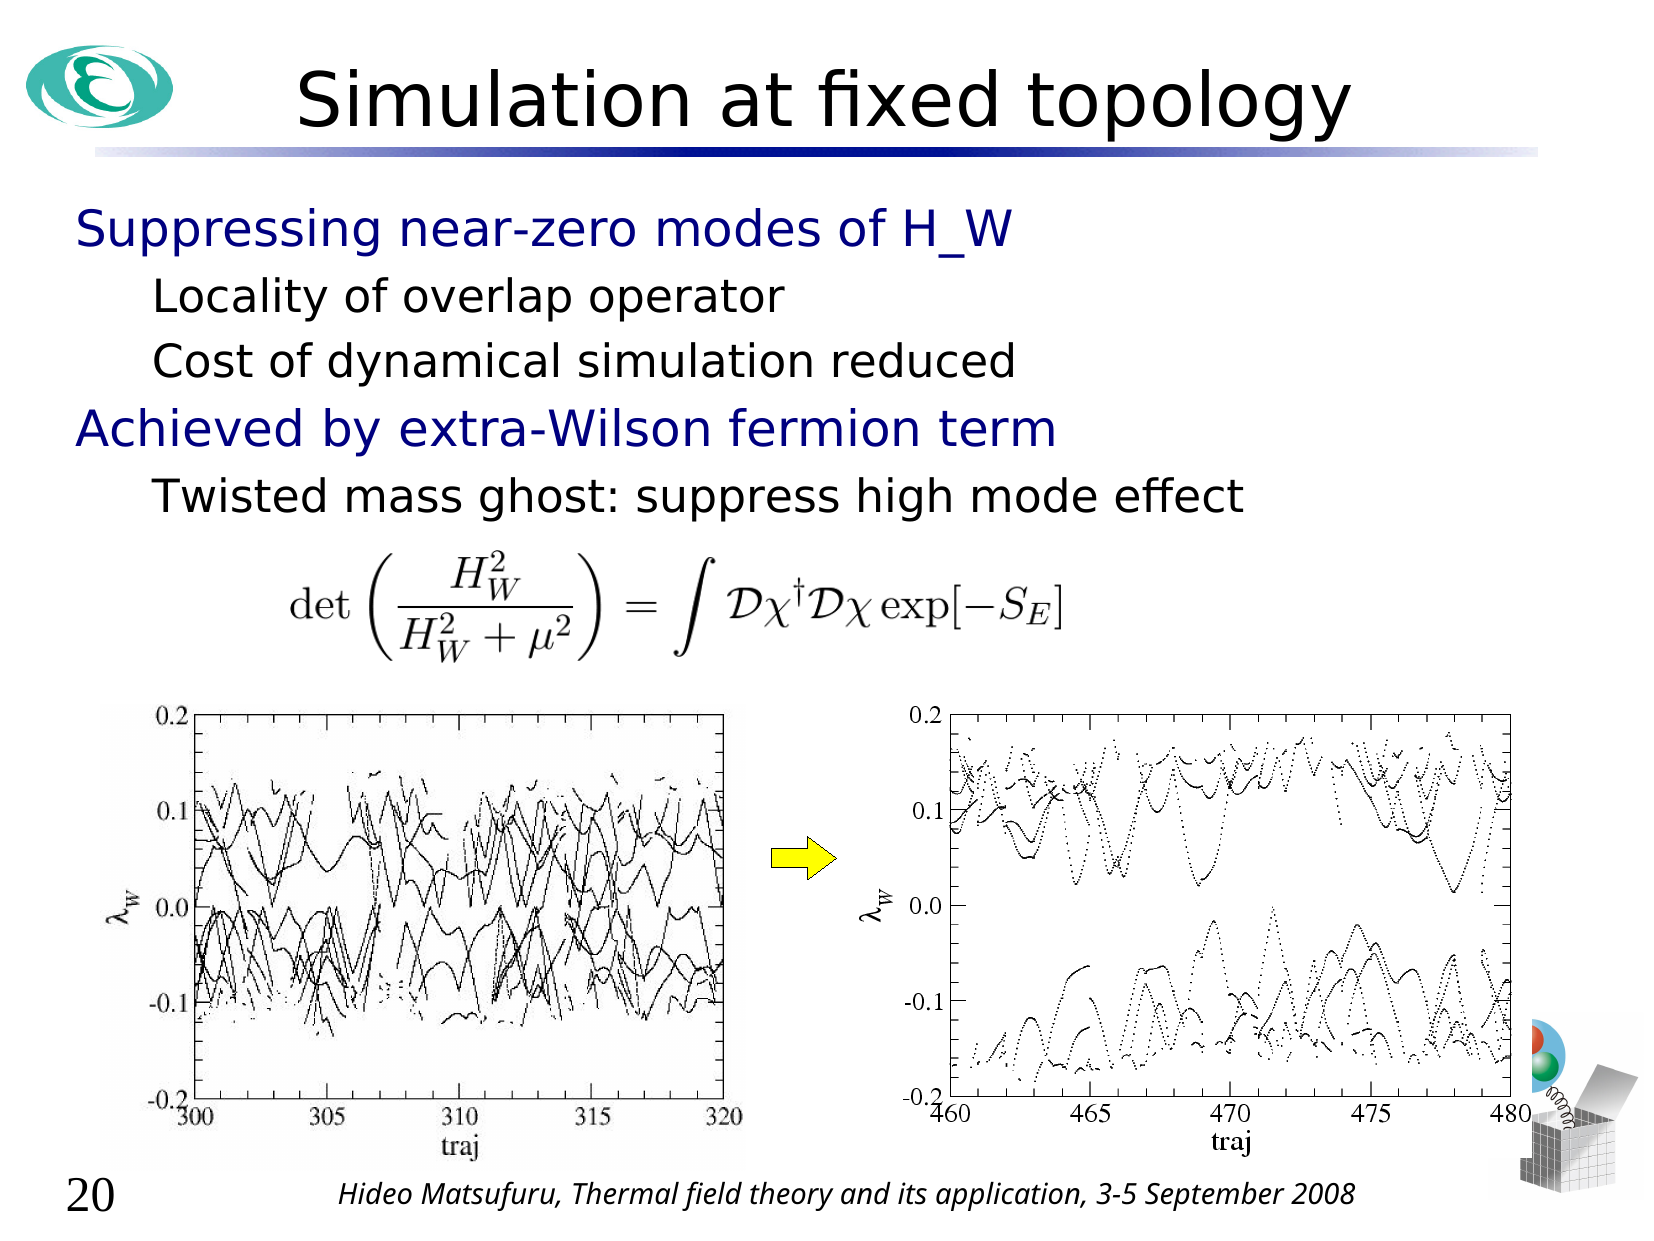

# Simulation at fixed topology
Suppressing near-zero modes of H_W
Locality of overlap operator
Cost of dynamical simulation reduced
Achieved by extra-Wilson fermion term
Twisted mass ghost: suppress high mode effect